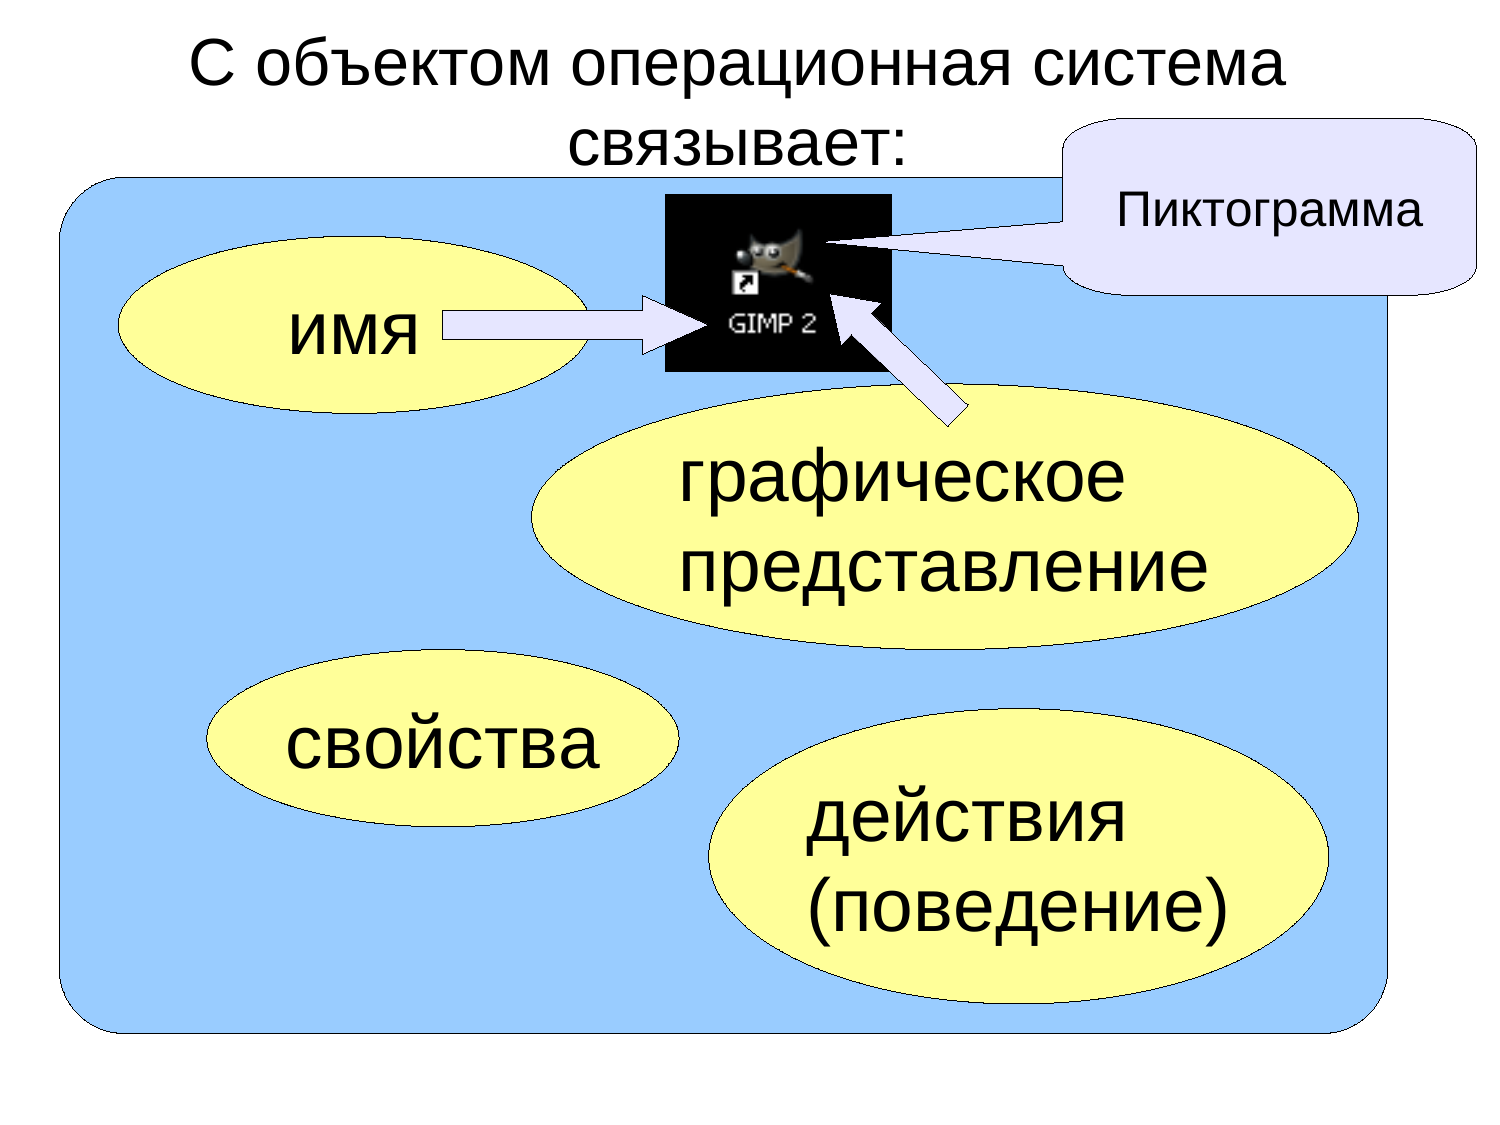

С объектом операционная система связывает:
Пиктограмма
имя
графическое
представление
свойства
действия
(поведение)